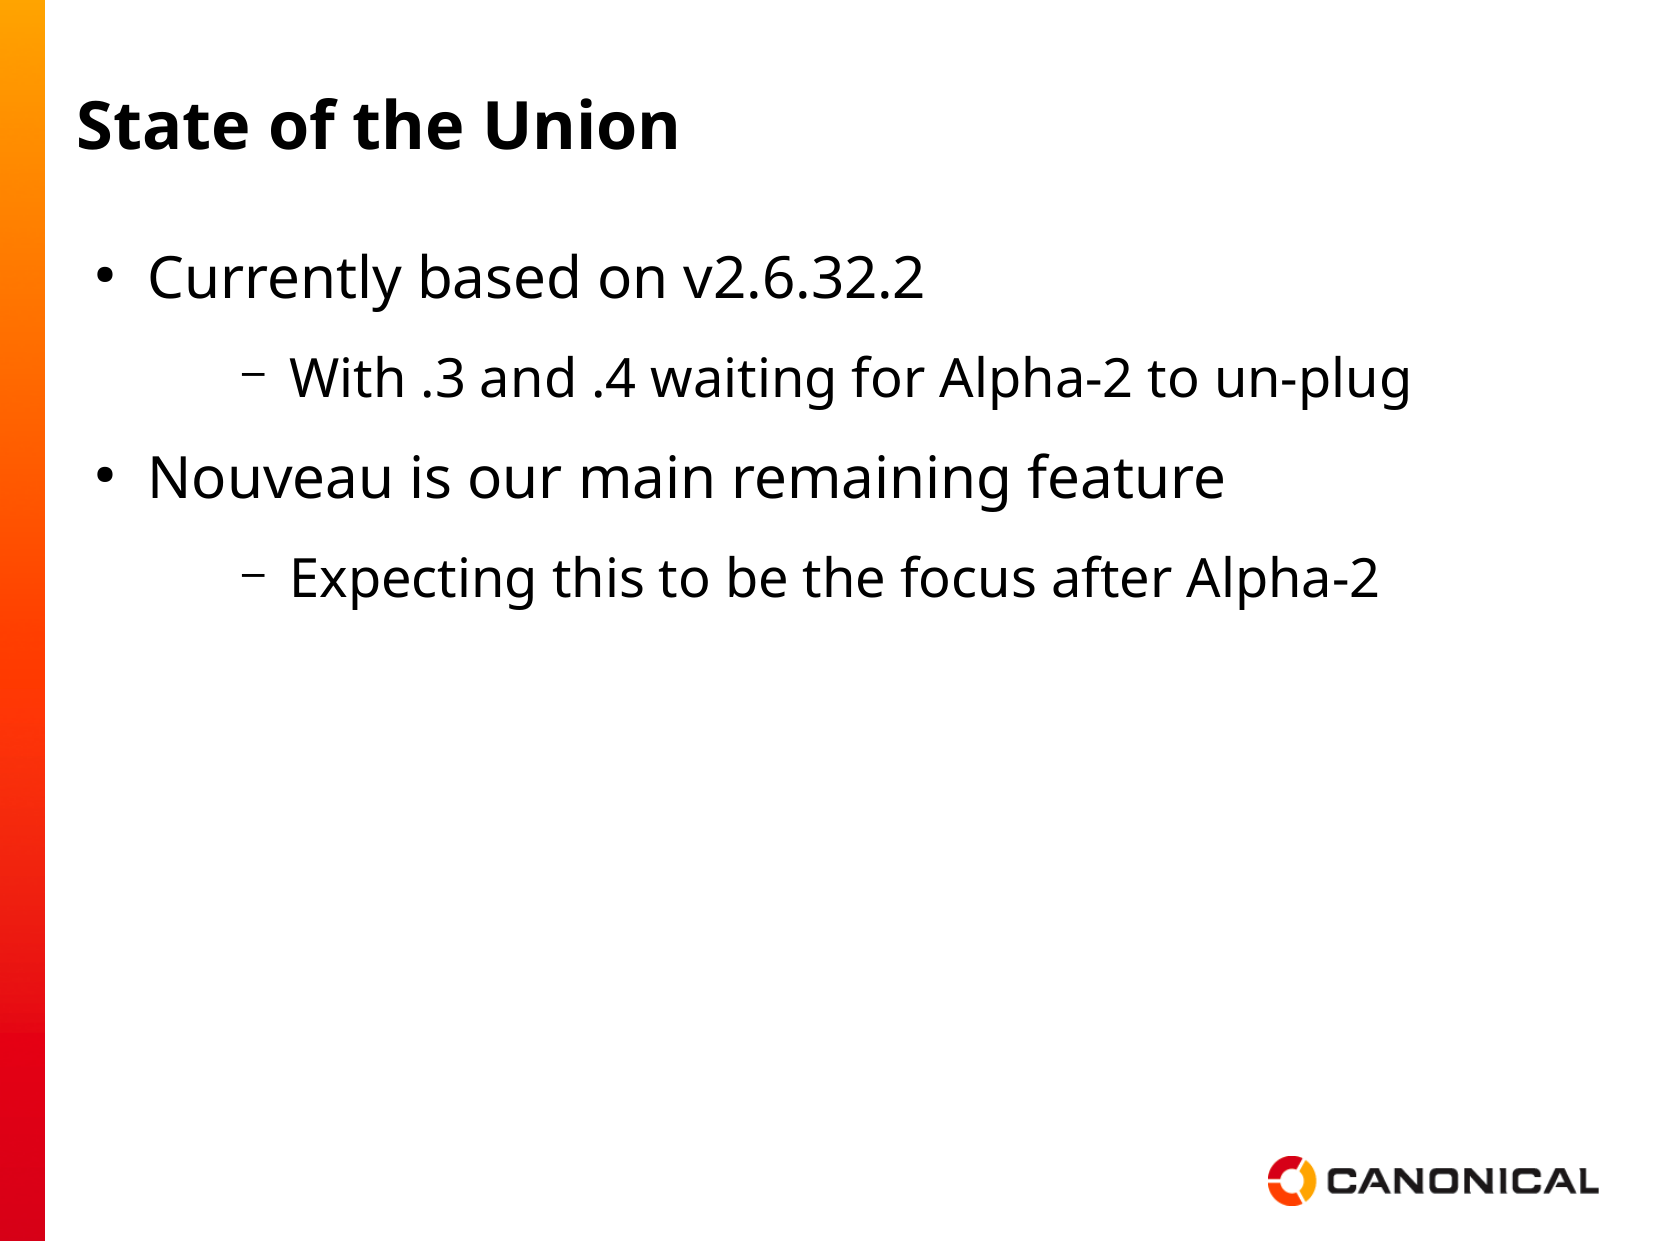

# State of the Union
Currently based on v2.6.32.2
With .3 and .4 waiting for Alpha-2 to un-plug
Nouveau is our main remaining feature
Expecting this to be the focus after Alpha-2